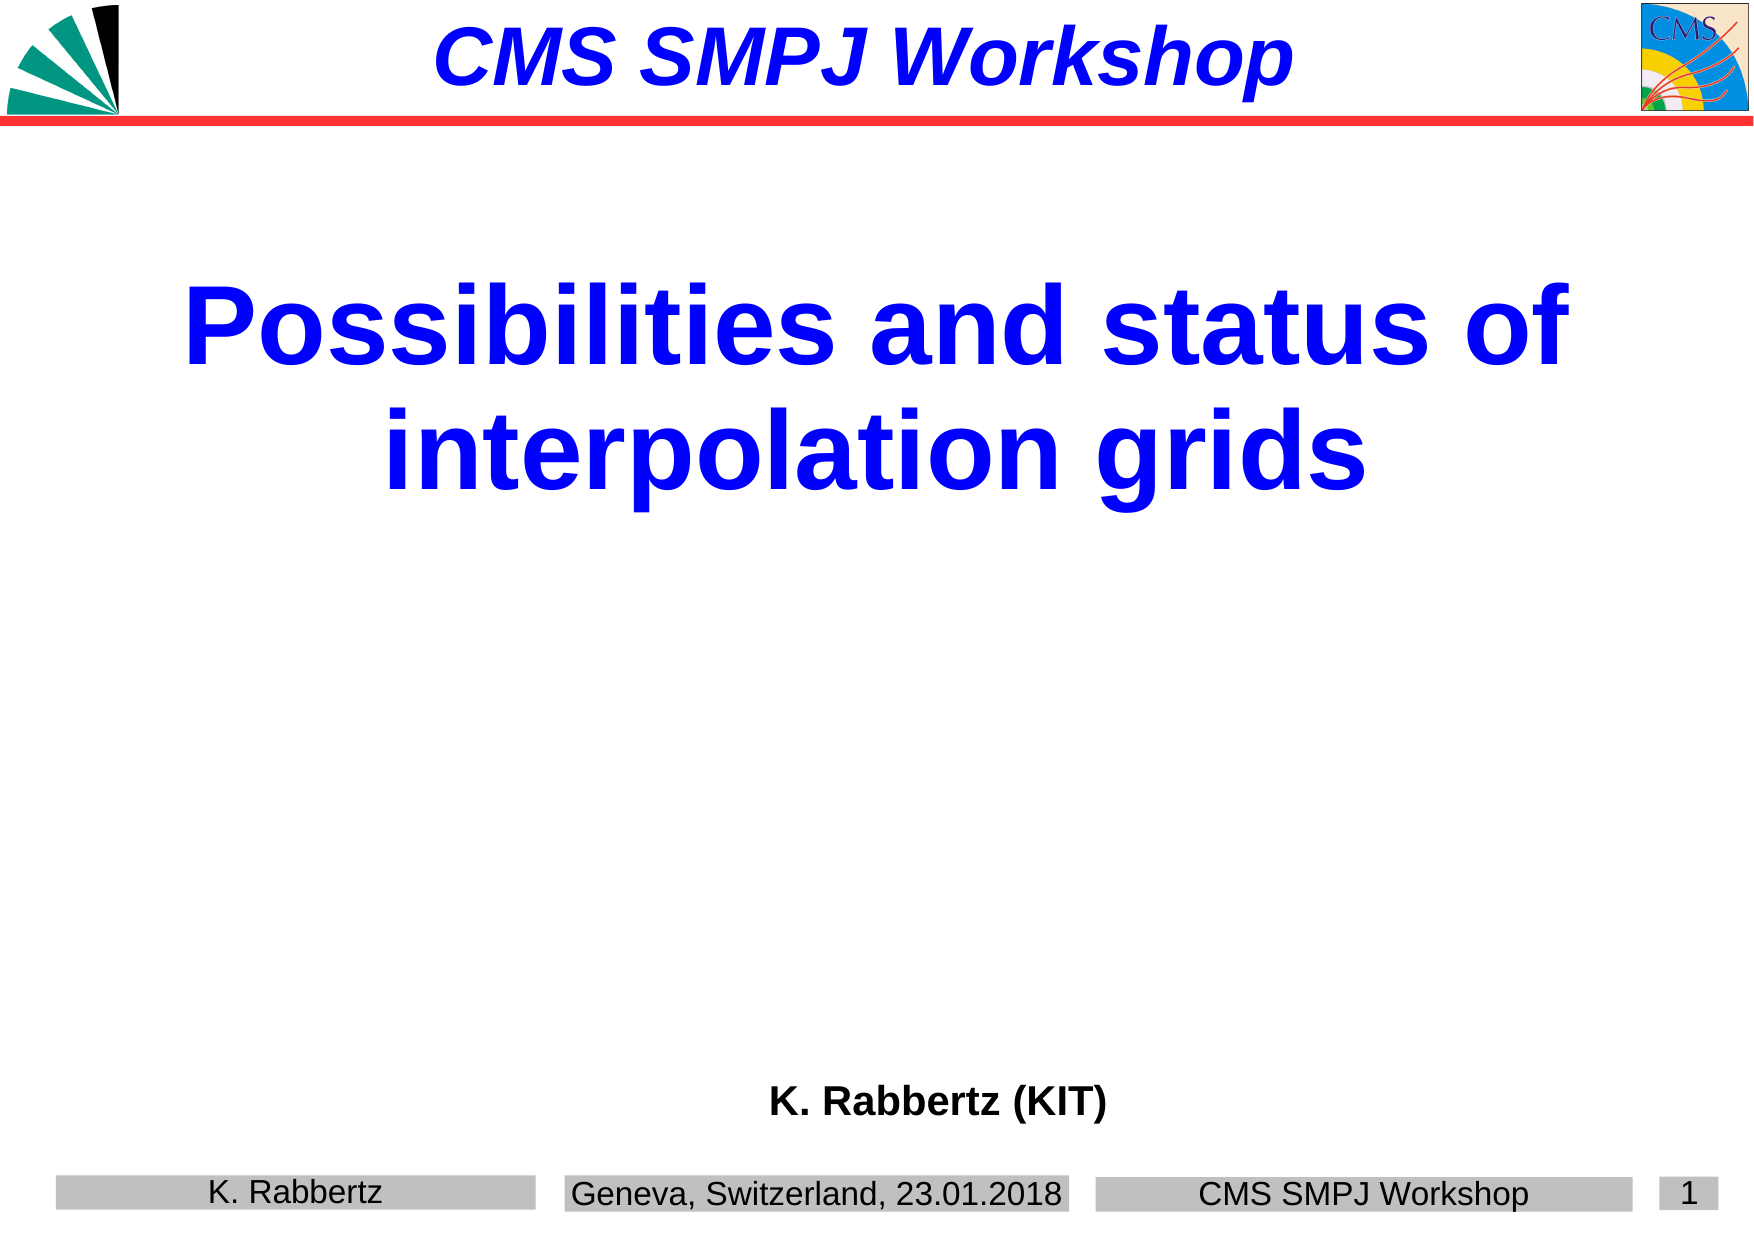

# CMS SMPJ Workshop
Possibilities and status of
interpolation grids
K. Rabbertz (KIT)